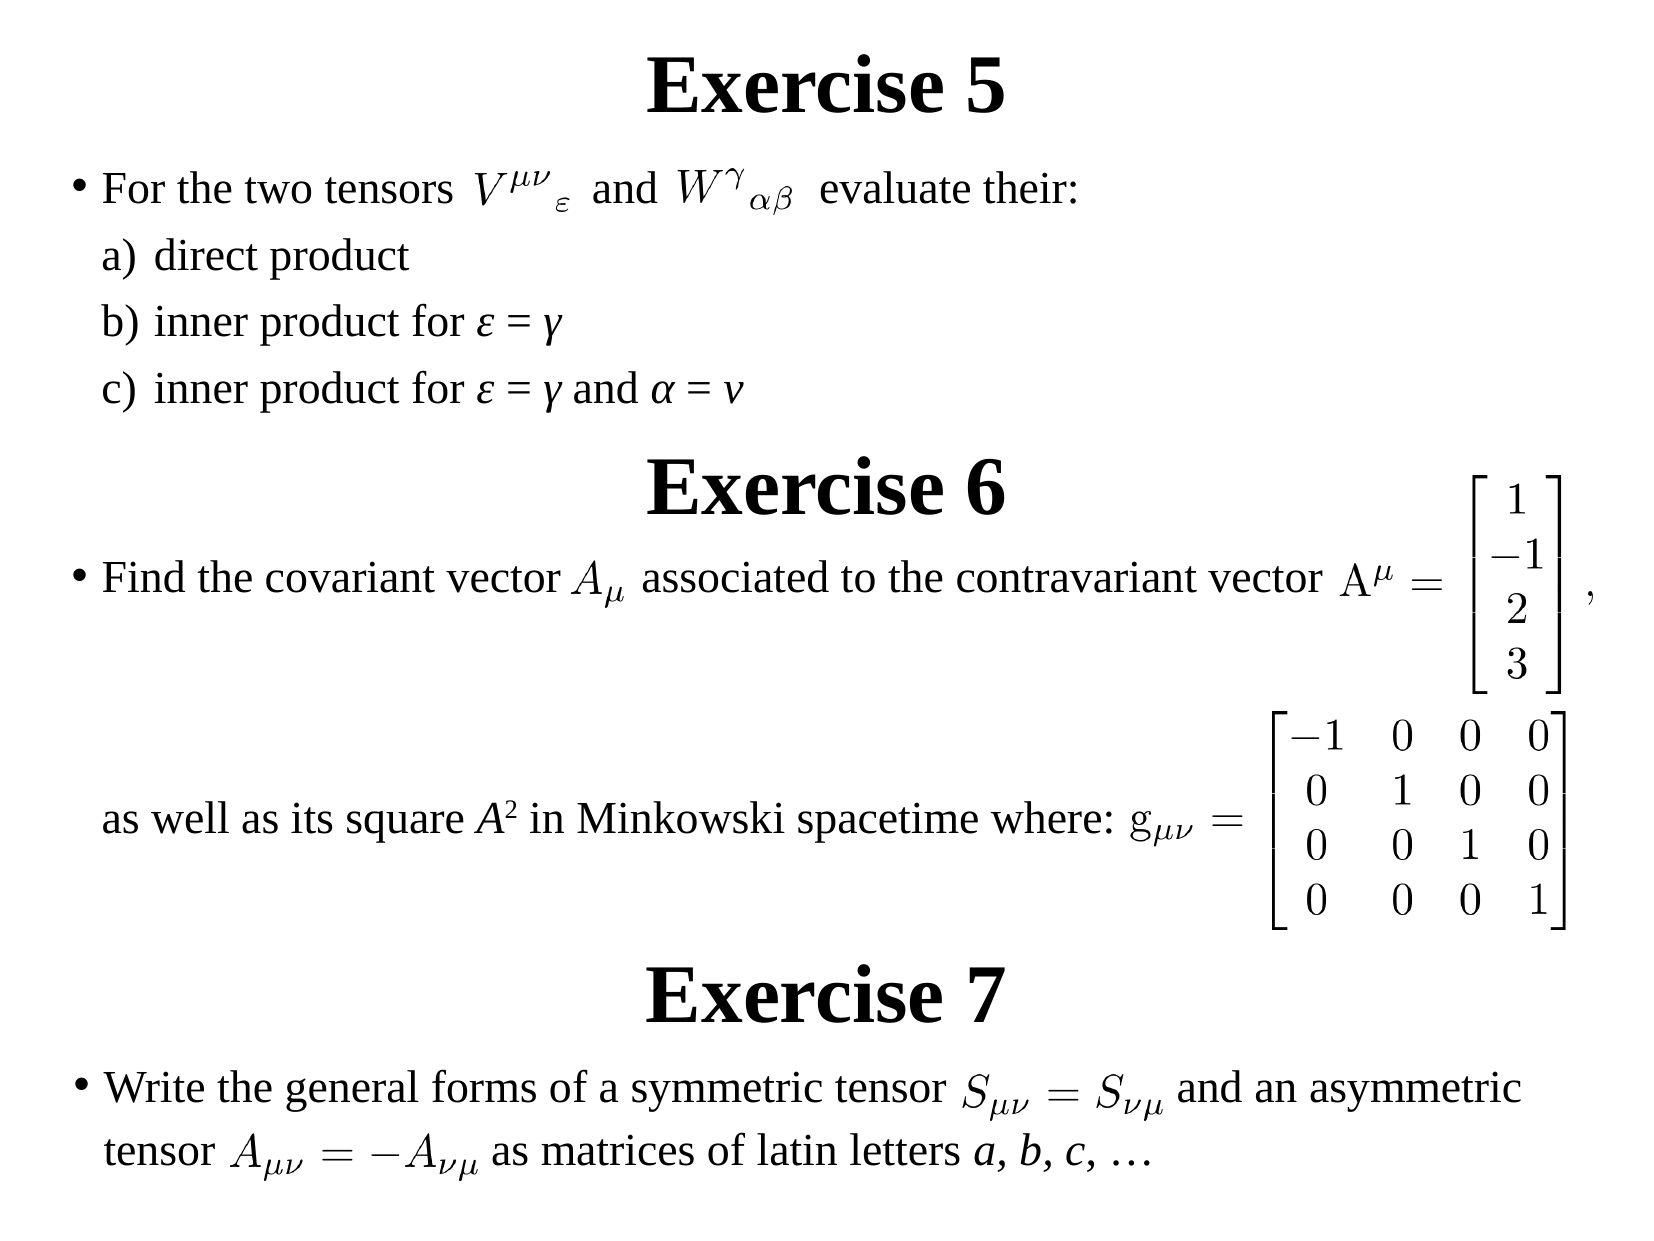

# Exercise 5
For the two tensors and evaluate their:
direct product
inner product for ε = γ
inner product for ε = γ and α = ν
Exercise 6
Find the covariant vector associated to the contravariant vector
as well as its square A2 in Minkowski spacetime where:
Exercise 7
Write the general forms of a symmetric tensor and an asymmetric tensor as matrices of latin letters a, b, c, …